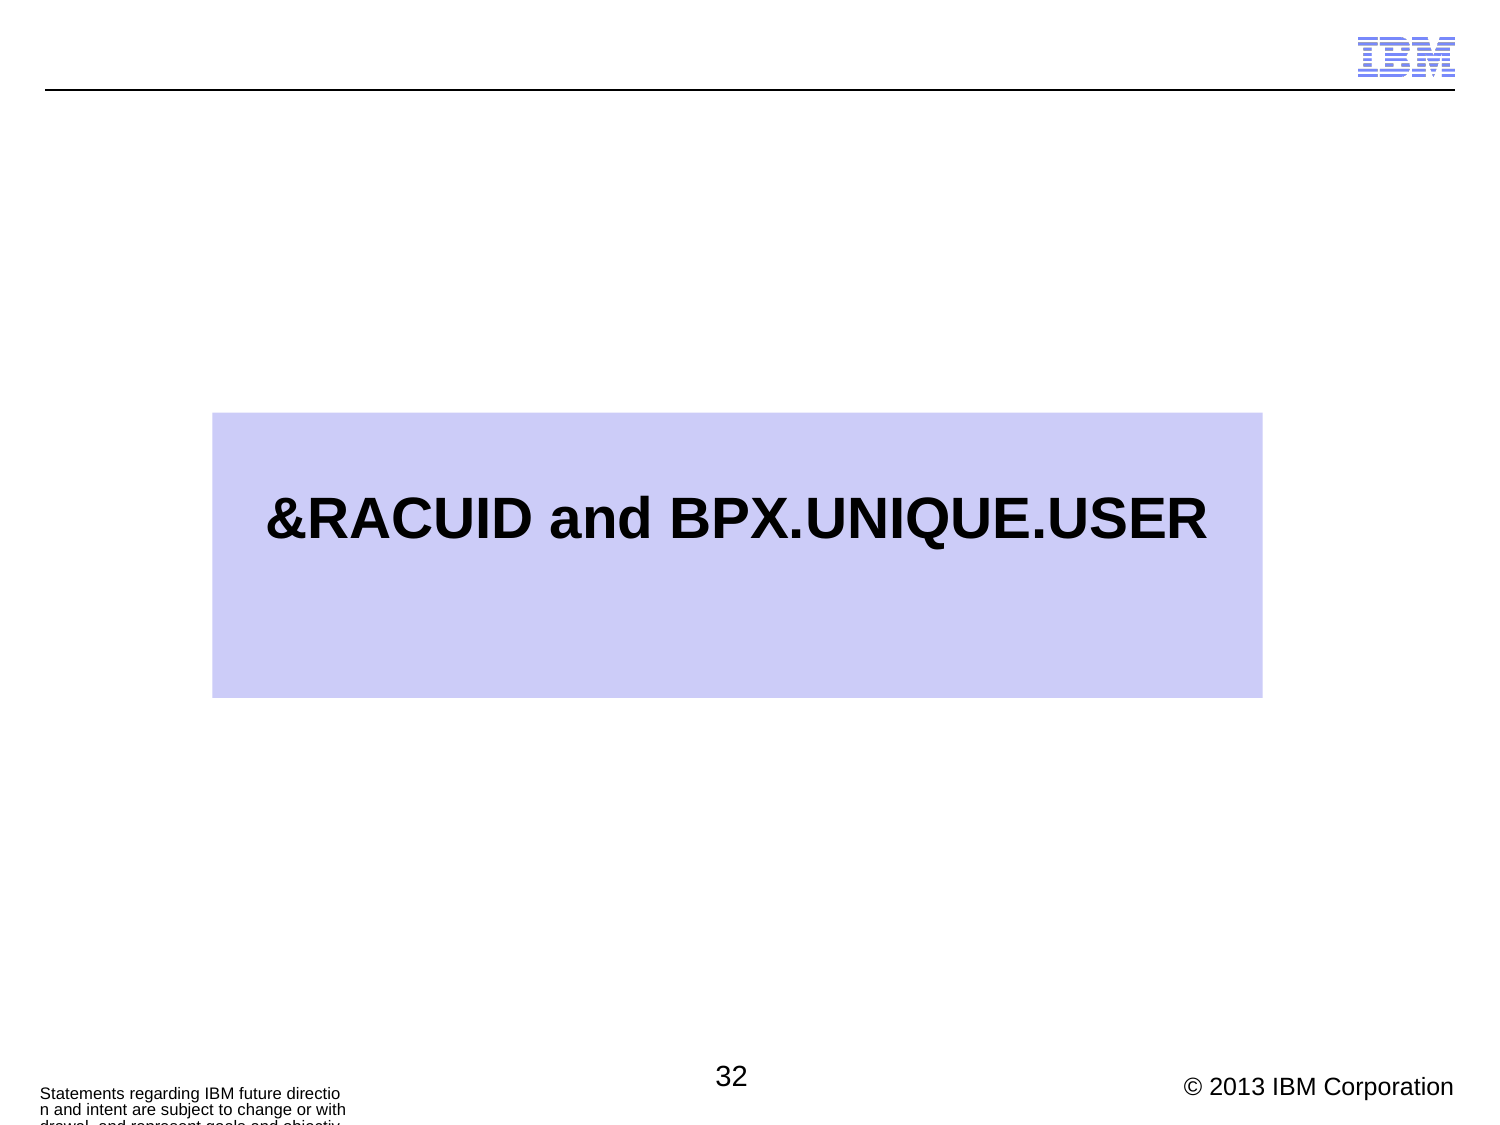

&RACUID and BPX.UNIQUE.USER
32
Statements regarding IBM future direction and intent are subject to change or withdrawal, and represent goals and objectives only.